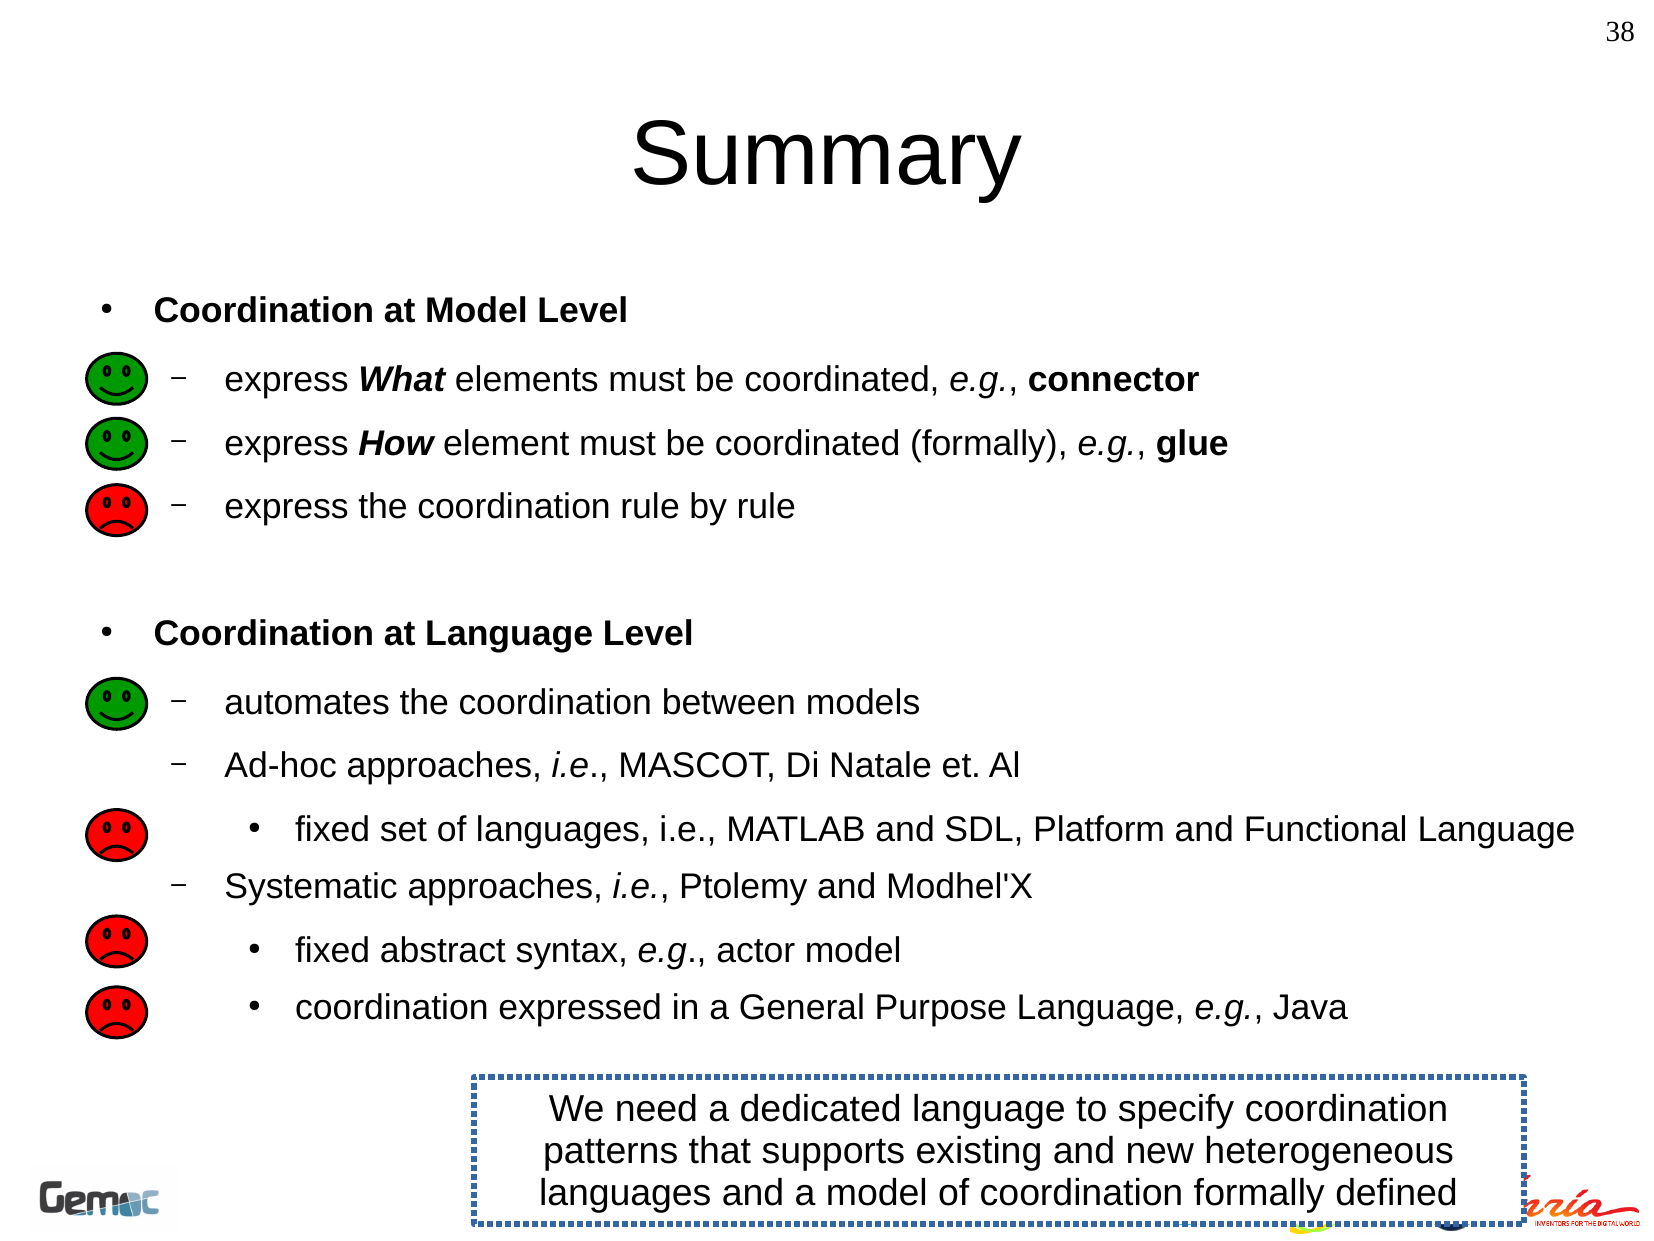

38
# Summary
Coordination at Model Level
express What elements must be coordinated, e.g., connector
express How element must be coordinated (formally), e.g., glue
express the coordination rule by rule
Coordination at Language Level
automates the coordination between models
Ad-hoc approaches, i.e., MASCOT, Di Natale et. Al
fixed set of languages, i.e., MATLAB and SDL, Platform and Functional Language
Systematic approaches, i.e., Ptolemy and Modhel'X
fixed abstract syntax, e.g., actor model
coordination expressed in a General Purpose Language, e.g., Java
We need a dedicated language to specify coordination patterns that supports existing and new heterogeneous languages and a model of coordination formally defined